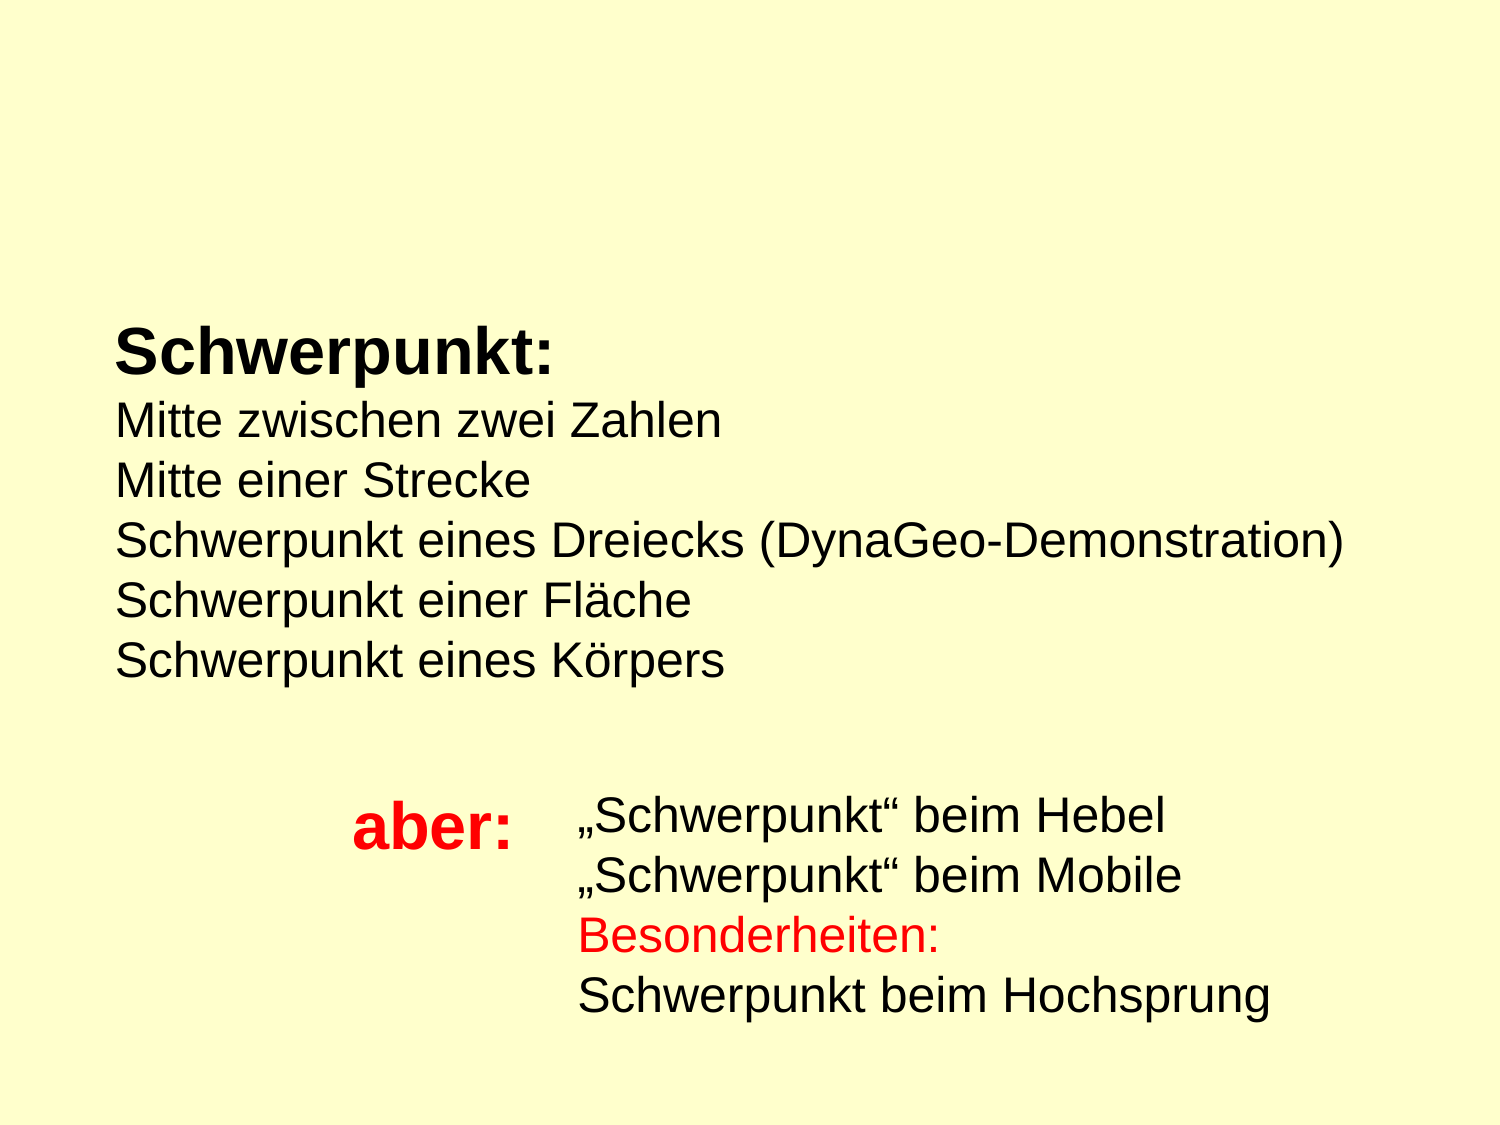

Schwerpunkt:
Mitte zwischen zwei Zahlen
Mitte einer Strecke
Schwerpunkt eines Dreiecks (DynaGeo-Demonstration)
Schwerpunkt einer Fläche
Schwerpunkt eines Körpers
aber:
„Schwerpunkt“ beim Hebel
„Schwerpunkt“ beim Mobile
Besonderheiten:
Schwerpunkt beim Hochsprung